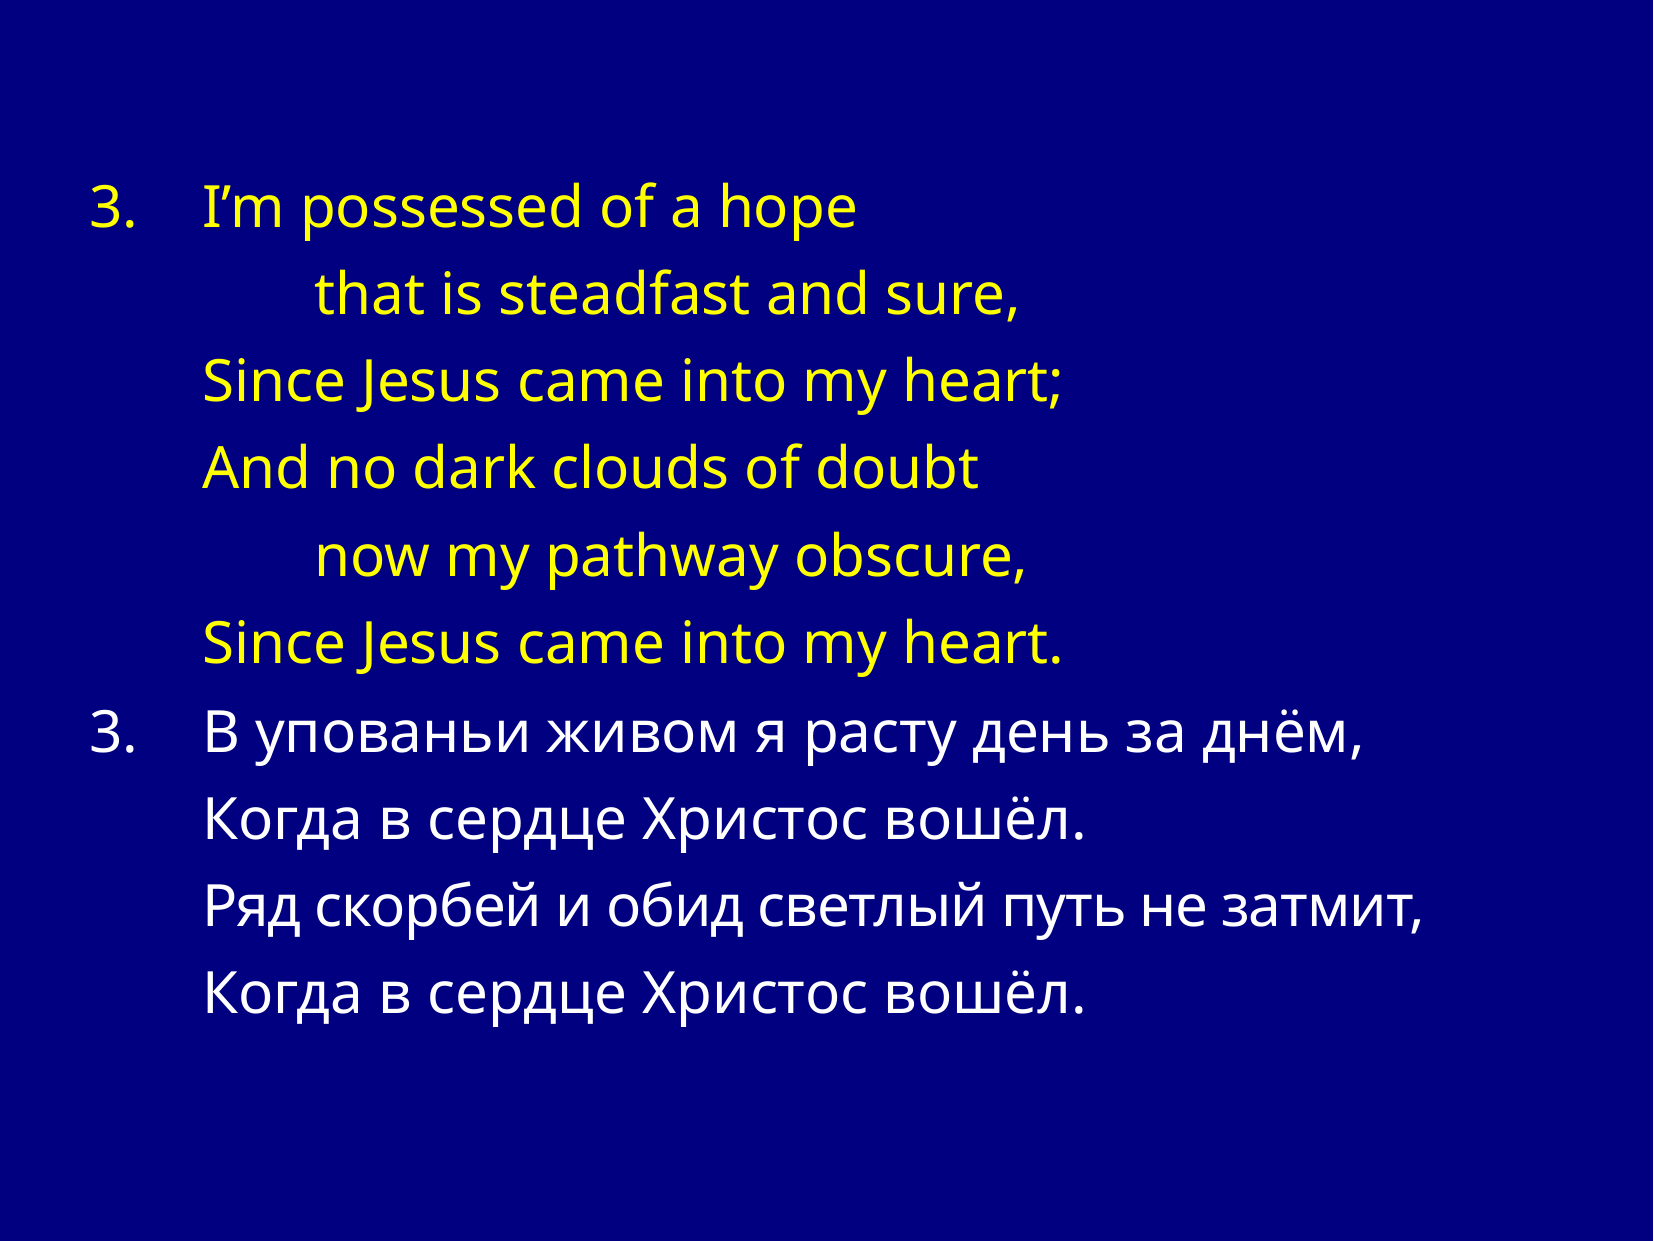

3.	I’m possessed of a hope
		that is steadfast and sure,
	Since Jesus came into my heart;
	And no dark clouds of doubt
		now my pathway obscure,
	Since Jesus came into my heart.
3.	В упованьи живом я расту день за днём,
	Когда в сердце Христос вошёл.
	Ряд скорбей и обид светлый путь не затмит,
	Когда в сердце Христос вошёл.